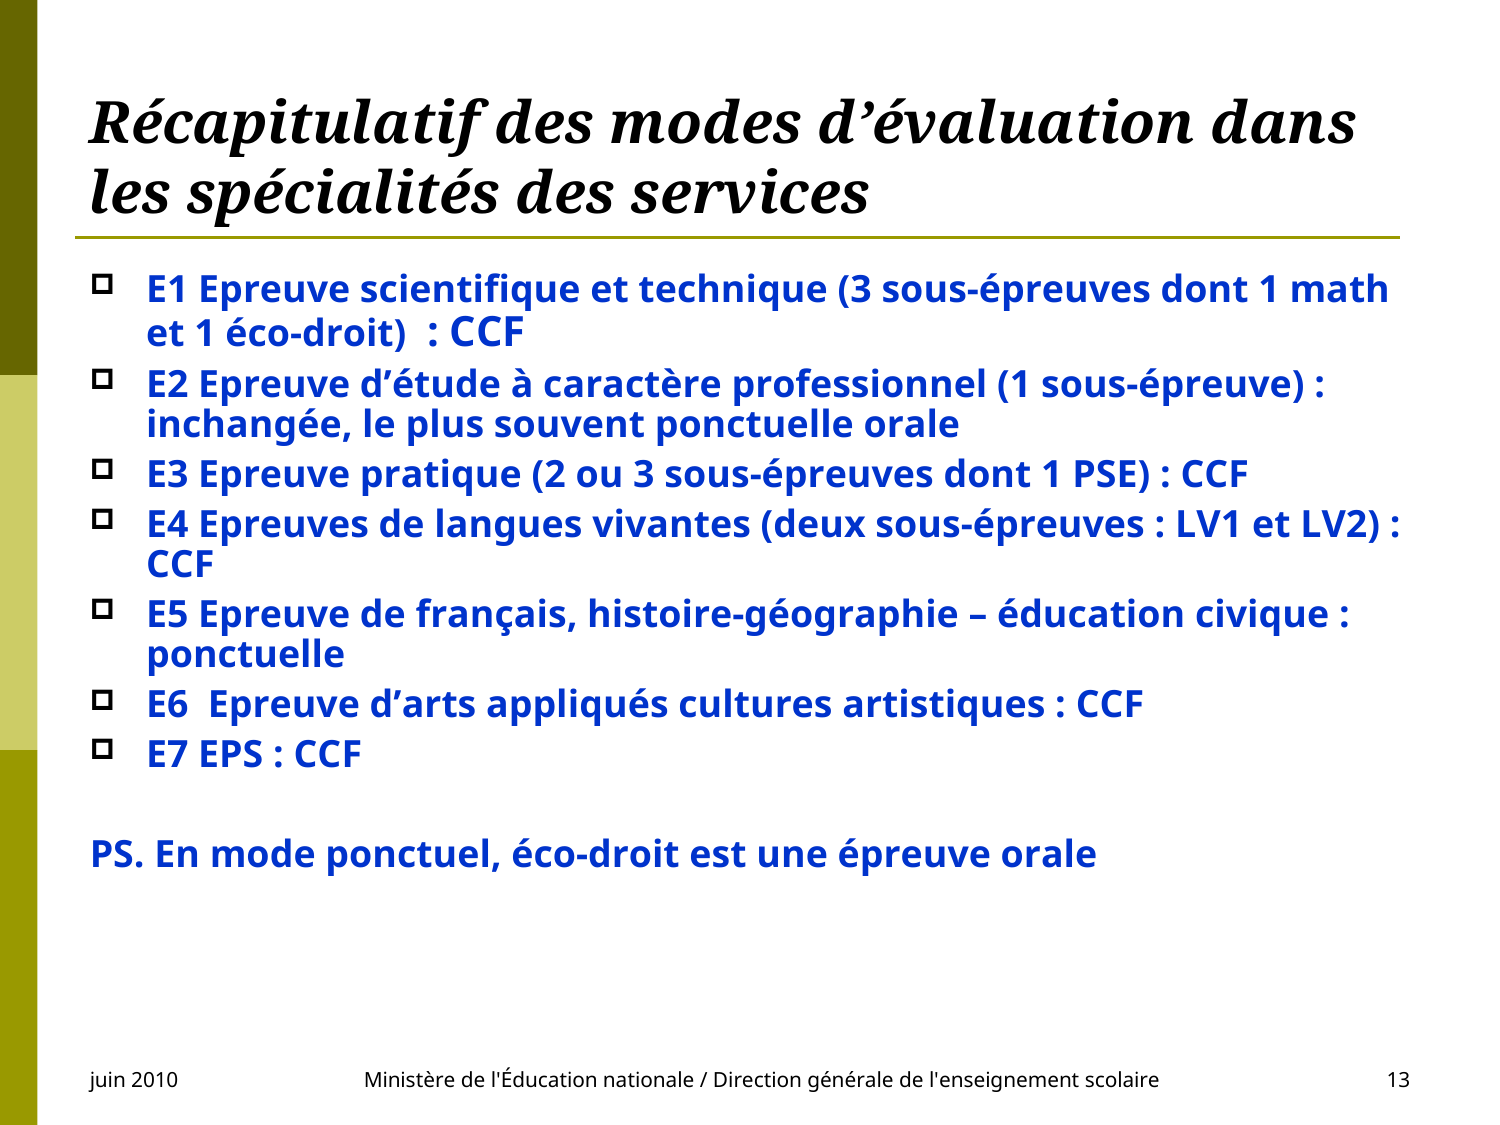

# Récapitulatif des modes d’évaluation dans les spécialités des services
E1 Epreuve scientifique et technique (3 sous-épreuves dont 1 math et 1 éco-droit) : CCF
E2 Epreuve d’étude à caractère professionnel (1 sous-épreuve) : inchangée, le plus souvent ponctuelle orale
E3 Epreuve pratique (2 ou 3 sous-épreuves dont 1 PSE) : CCF
E4 Epreuves de langues vivantes (deux sous-épreuves : LV1 et LV2) : CCF
E5 Epreuve de français, histoire-géographie – éducation civique : ponctuelle
E6 Epreuve d’arts appliqués cultures artistiques : CCF
E7 EPS : CCF
PS. En mode ponctuel, éco-droit est une épreuve orale
juin 2010
Ministère de l'Éducation nationale / Direction générale de l'enseignement scolaire
13